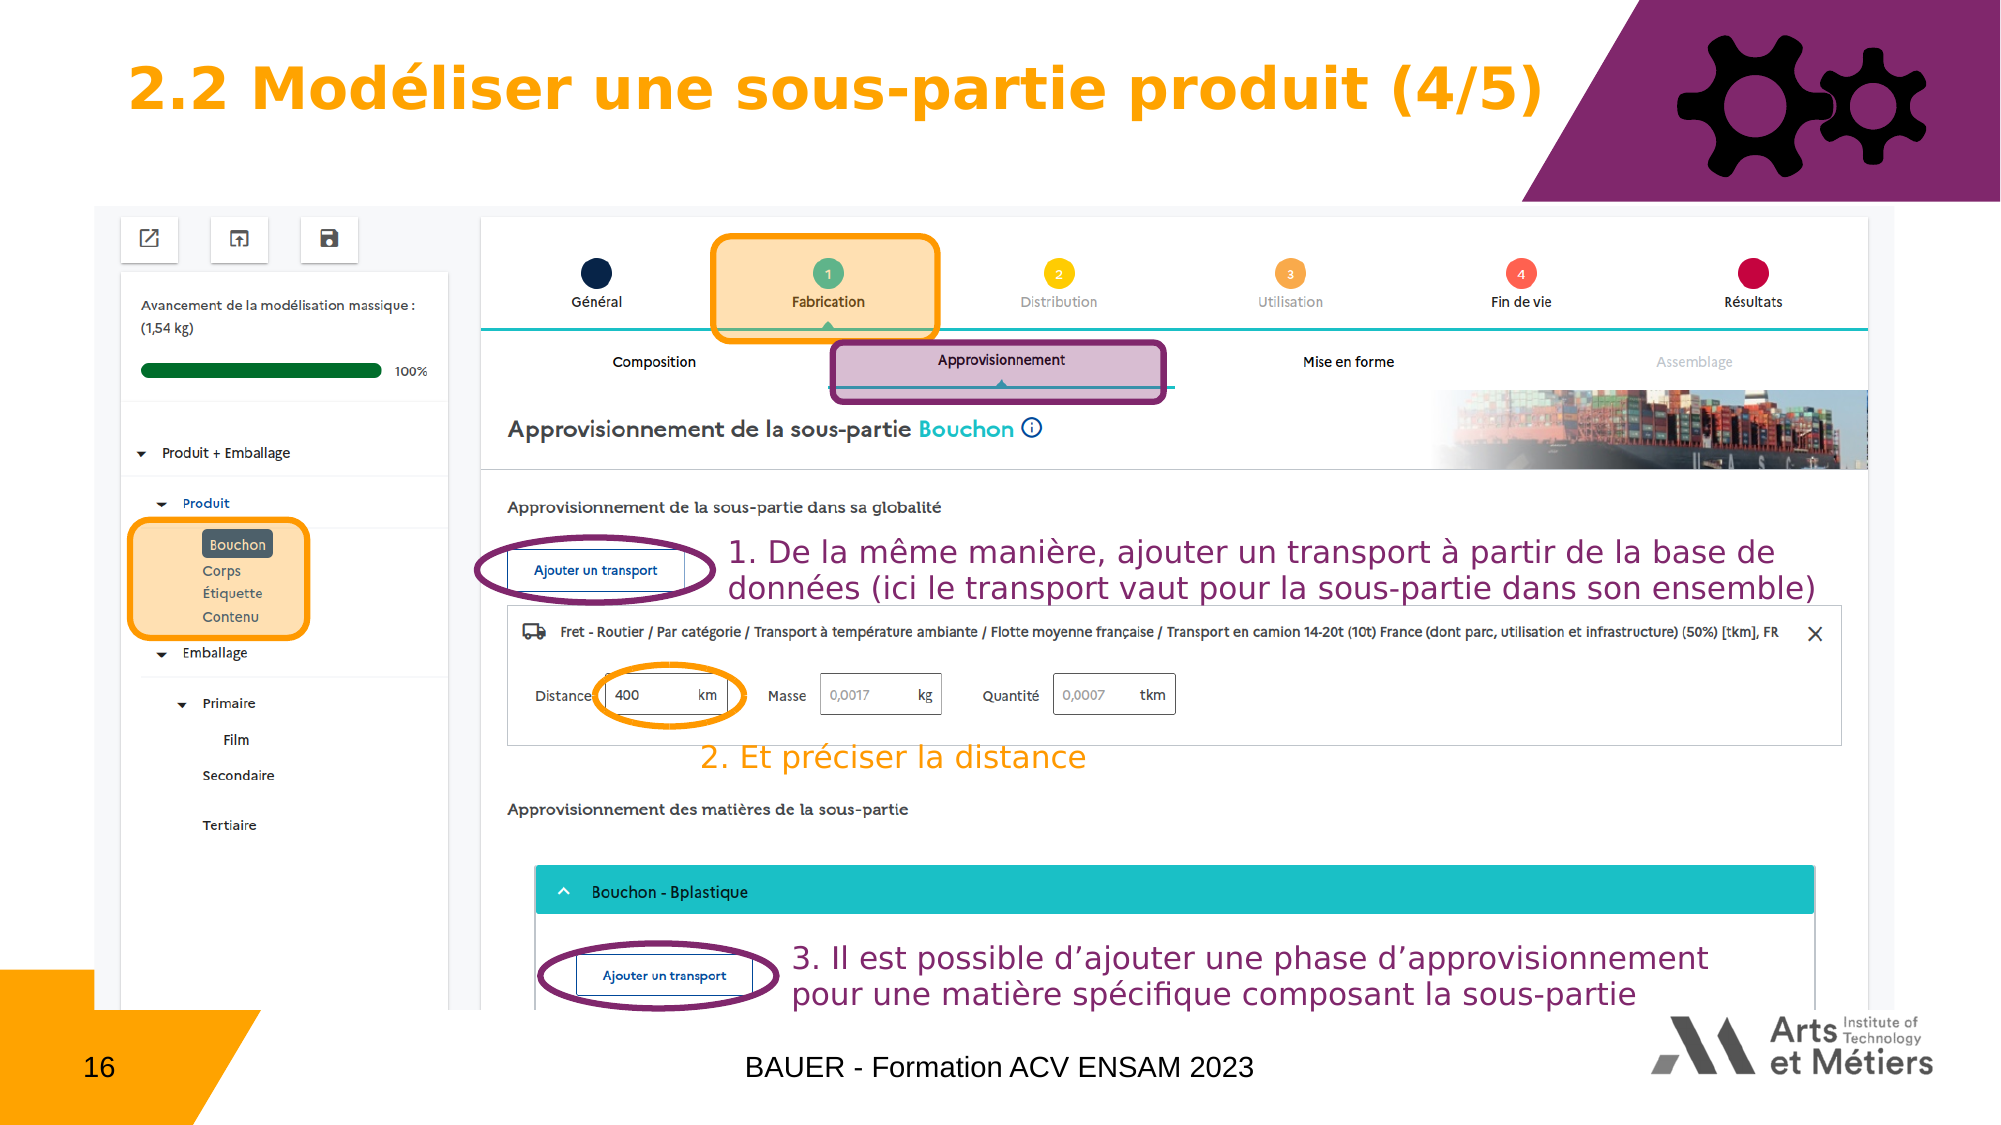

# 2.2 Modéliser une sous-partie produit (4/5)
1. De la même manière, ajouter un transport à partir de la base de données (ici le transport vaut pour la sous-partie dans son ensemble)
2. Et préciser la distance
3. Il est possible d’ajouter une phase d’approvisionnement pour une matière spécifique composant la sous-partie